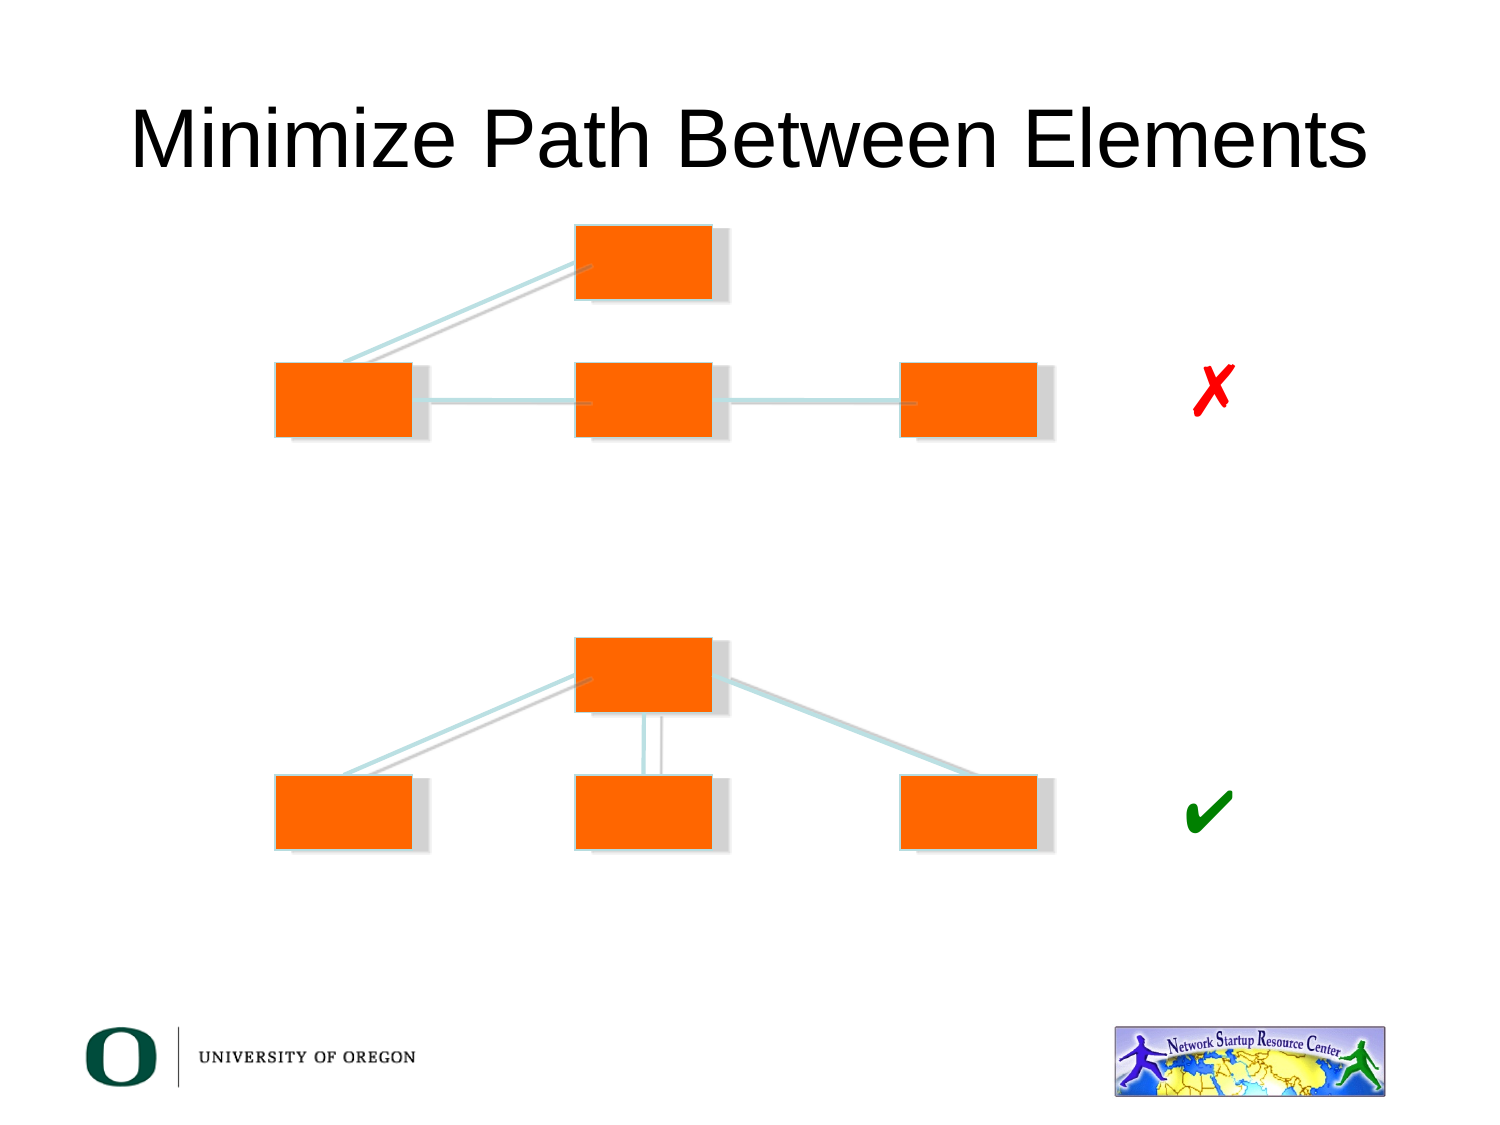

# Minimize Path Between Elements
✗
✔